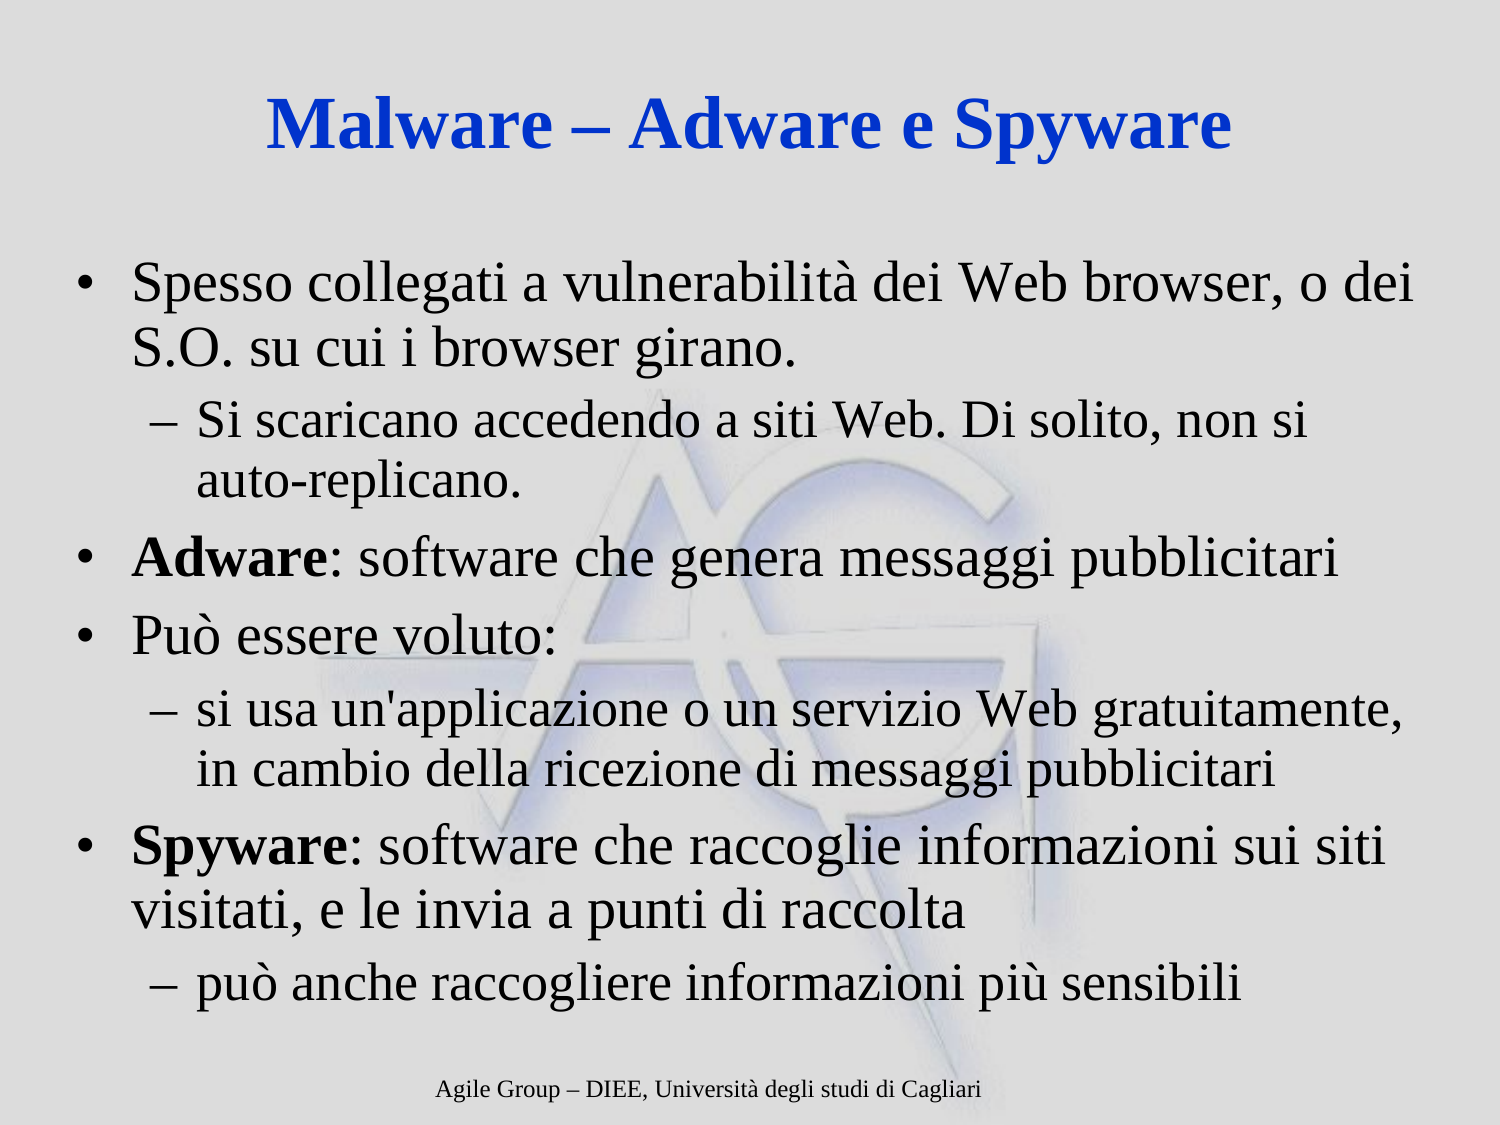

# Malware – Adware e Spyware
Spesso collegati a vulnerabilità dei Web browser, o dei S.O. su cui i browser girano.
Si scaricano accedendo a siti Web. Di solito, non si auto-replicano.
Adware: software che genera messaggi pubblicitari
Può essere voluto:
si usa un'applicazione o un servizio Web gratuitamente, in cambio della ricezione di messaggi pubblicitari
Spyware: software che raccoglie informazioni sui siti visitati, e le invia a punti di raccolta
può anche raccogliere informazioni più sensibili